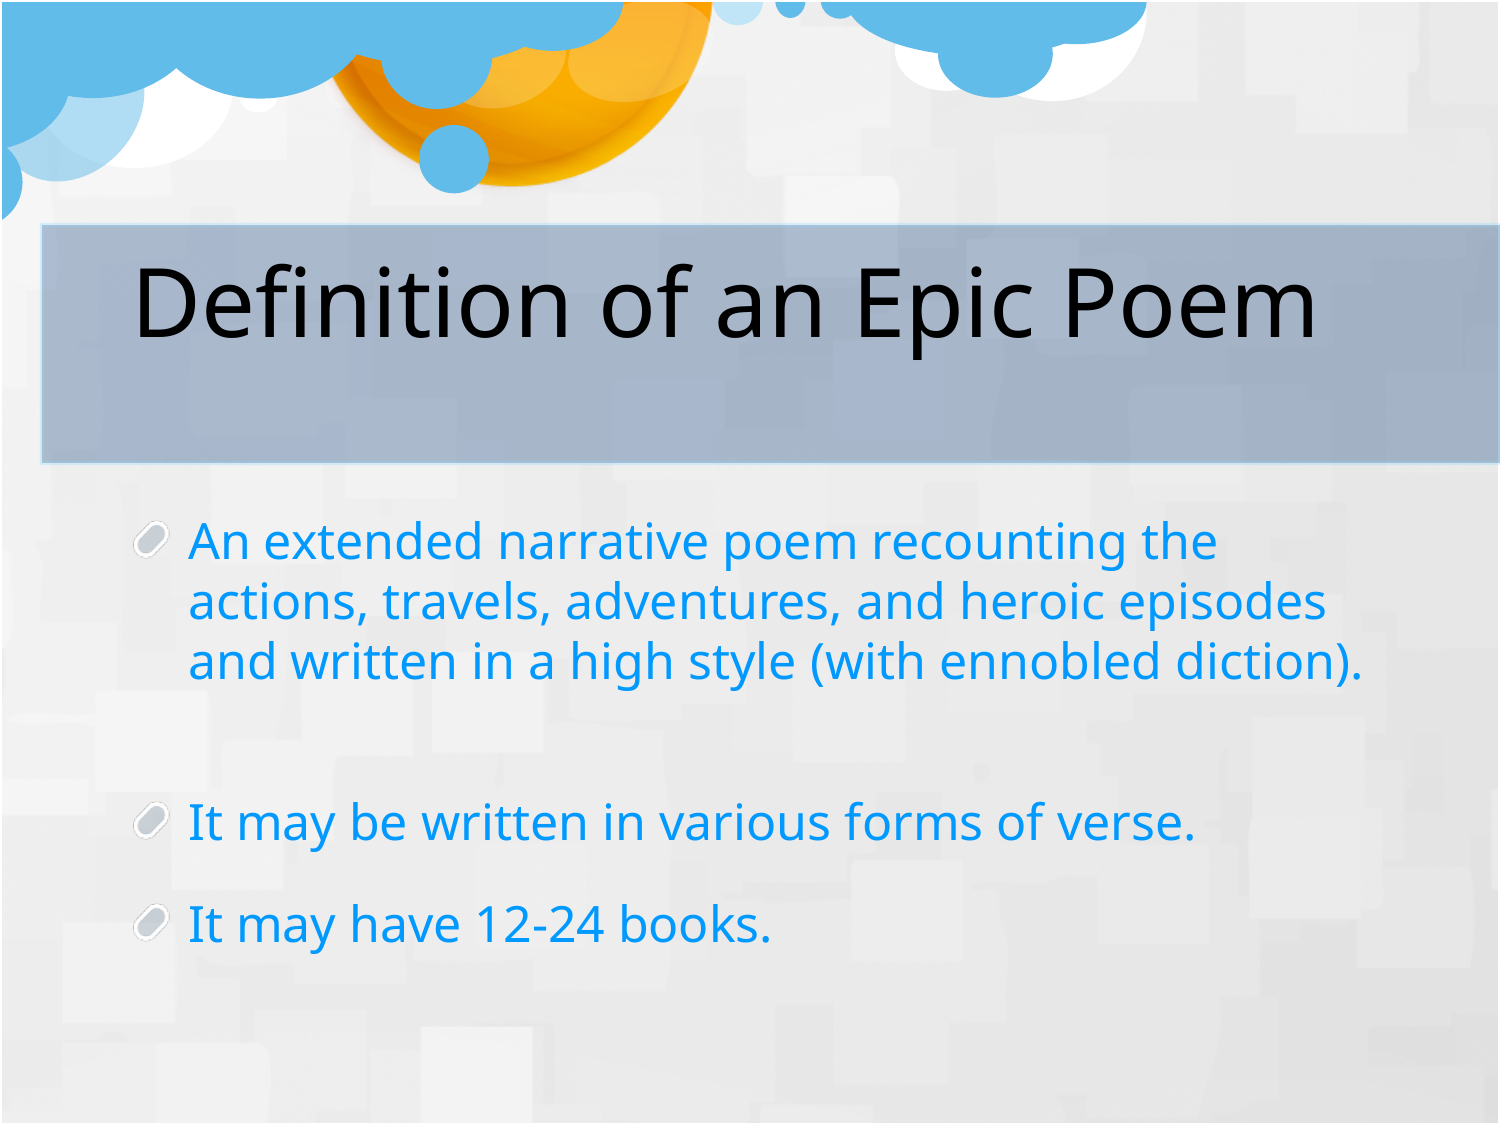

# Definition of an Epic Poem
An extended narrative poem recounting the actions, travels, adventures, and heroic episodes and written in a high style (with ennobled diction).
It may be written in various forms of verse.
It may have 12-24 books.